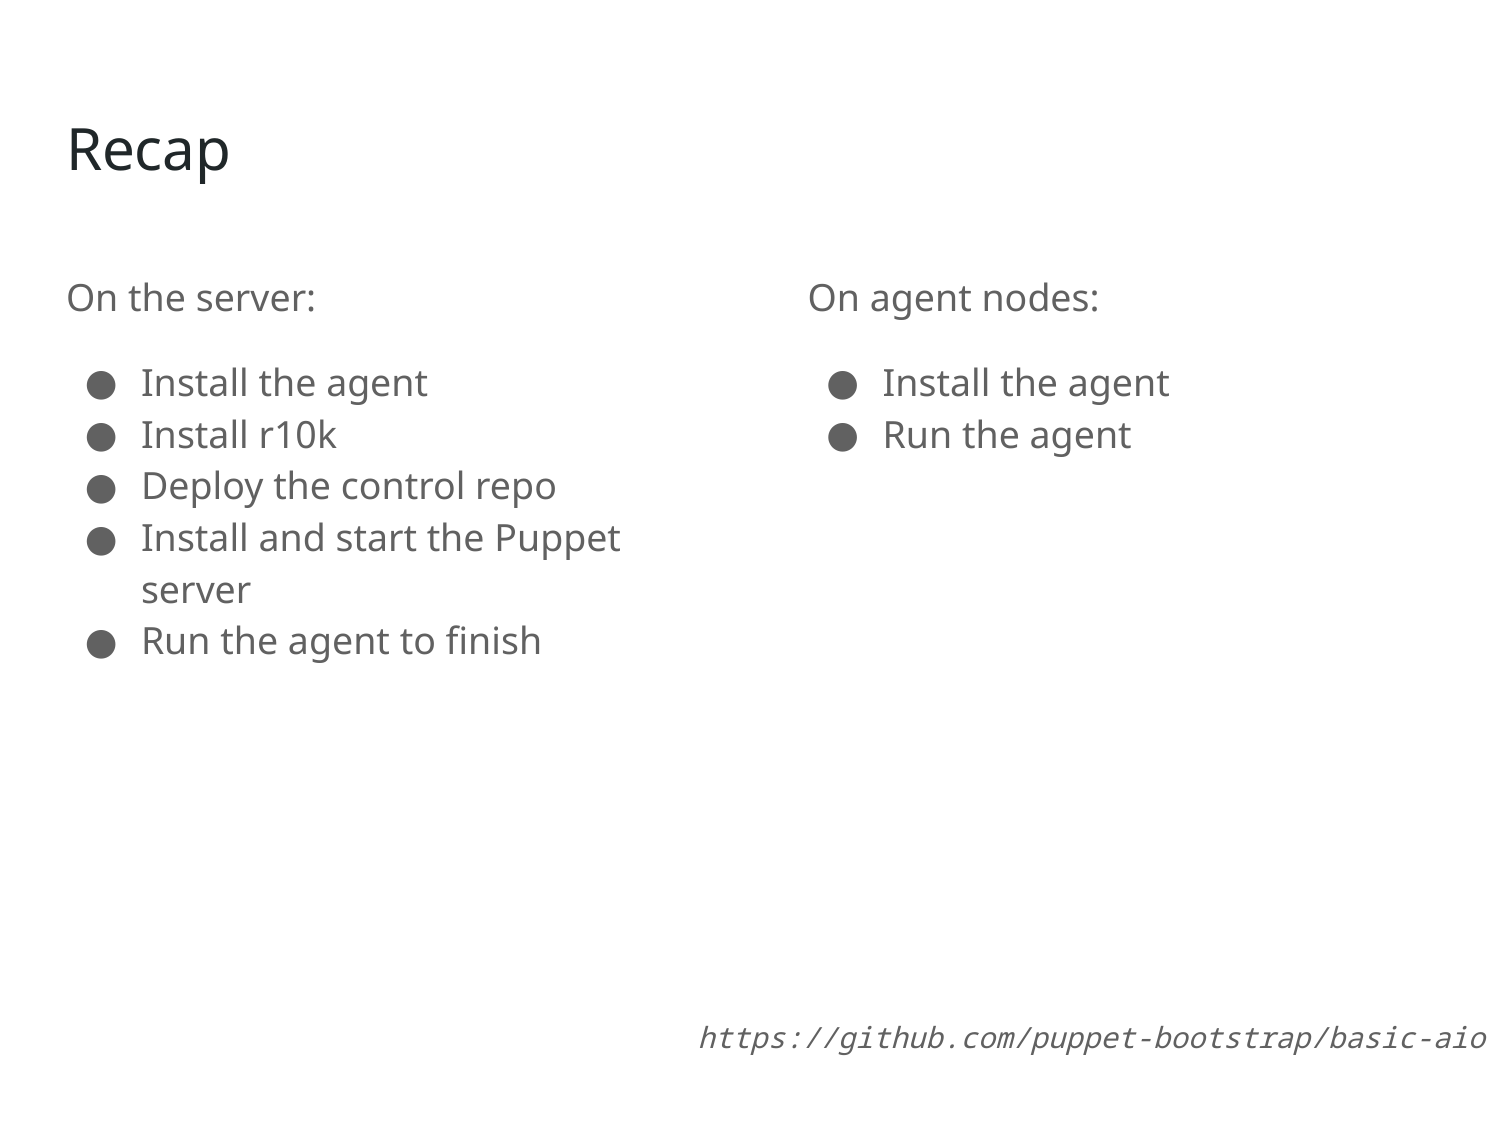

# Recap
On the server:
Install the agent
Install r10k
Deploy the control repo
Install and start the Puppet server
Run the agent to finish
On agent nodes:
Install the agent
Run the agent
https://github.com/puppet-bootstrap/basic-aio